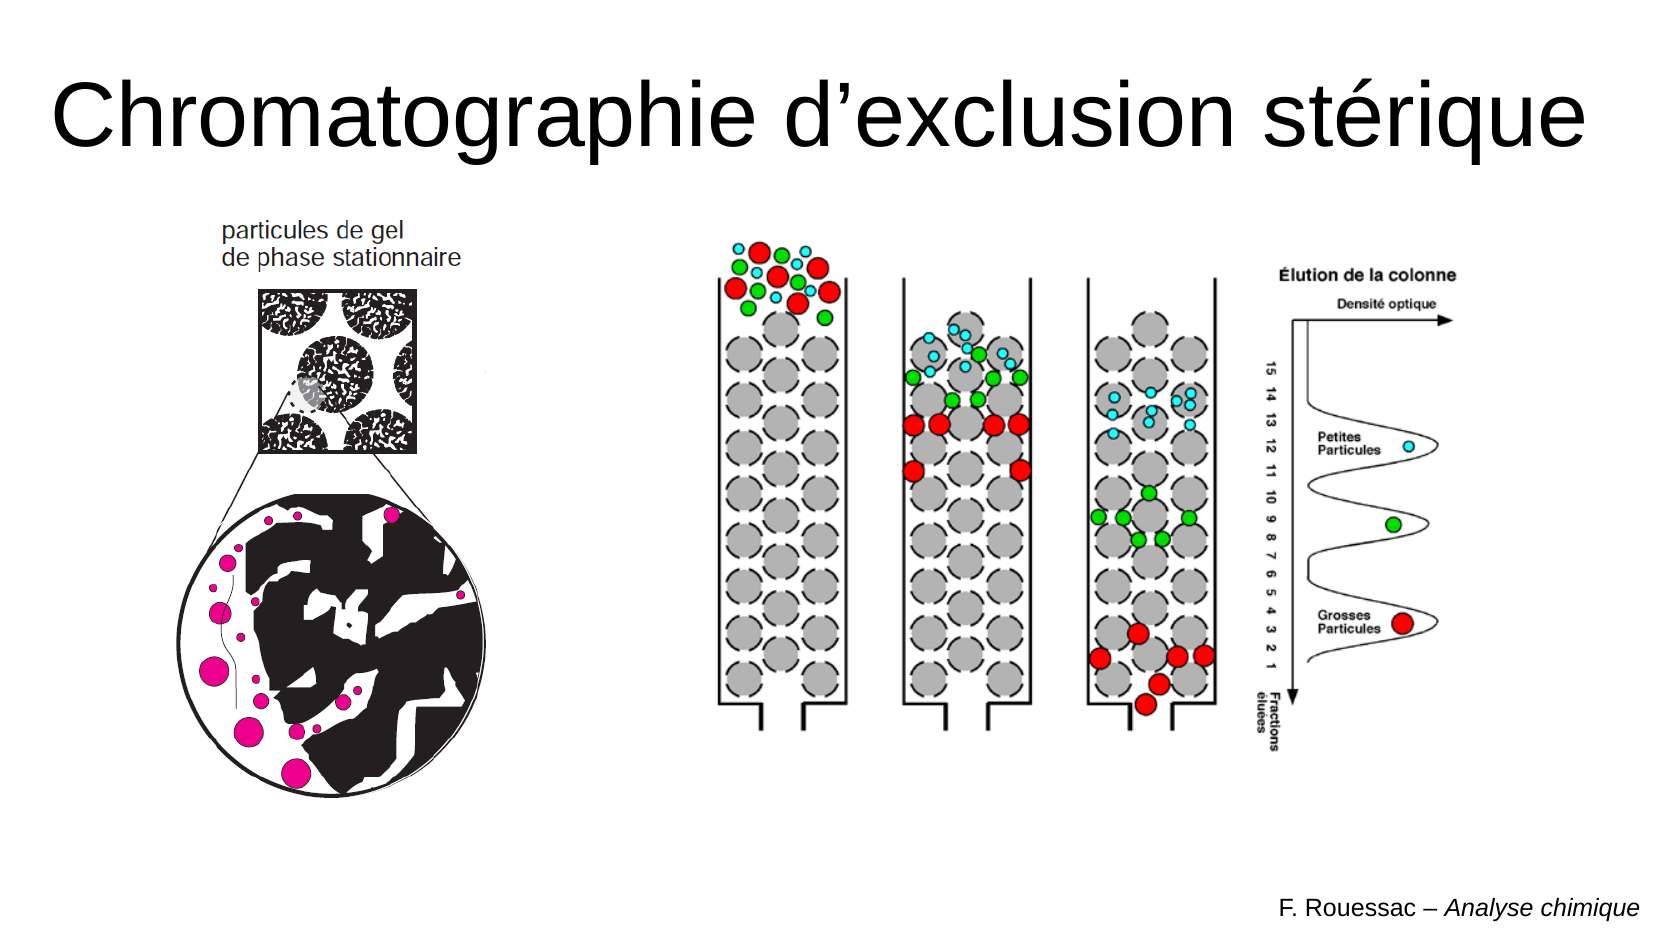

# Chromatographie d’exclusion stérique
F. Rouessac – Analyse chimique